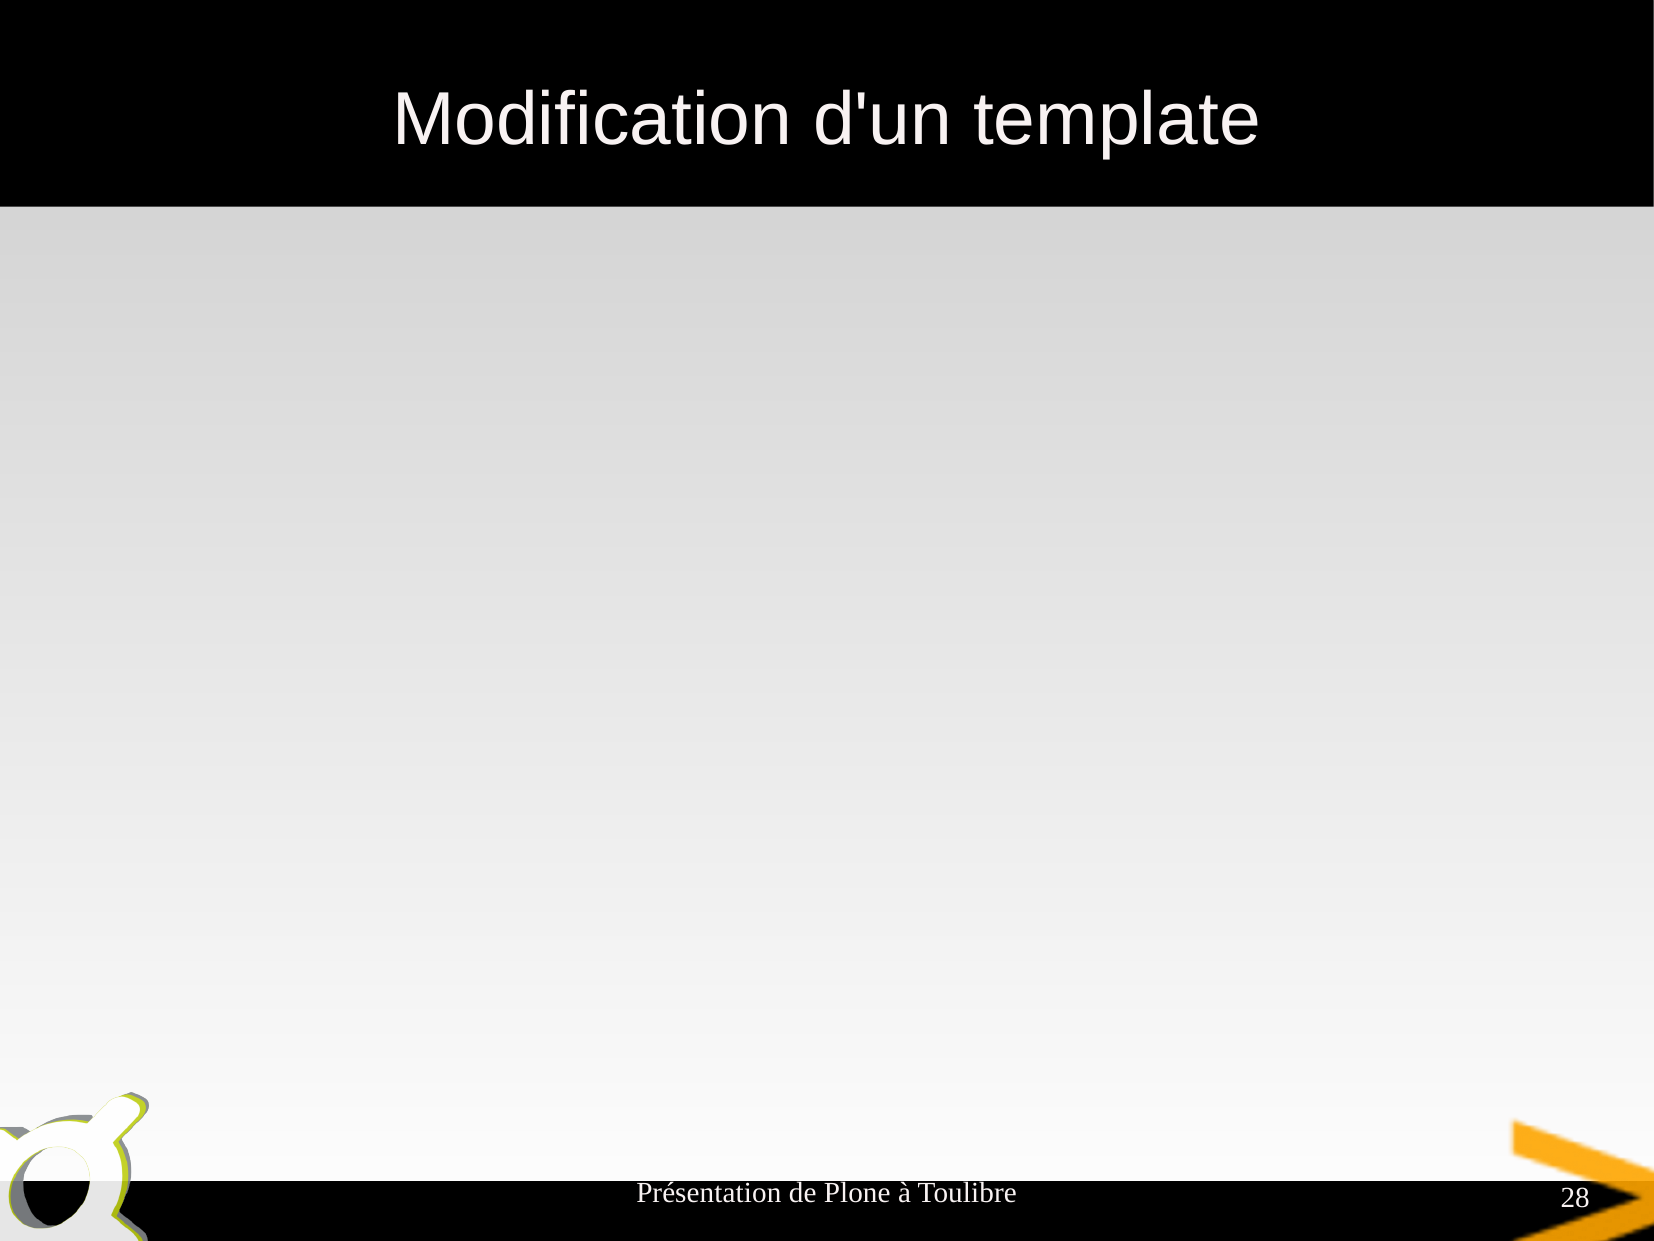

# Modification d'un template
Présentation de Plone à Toulibre
28